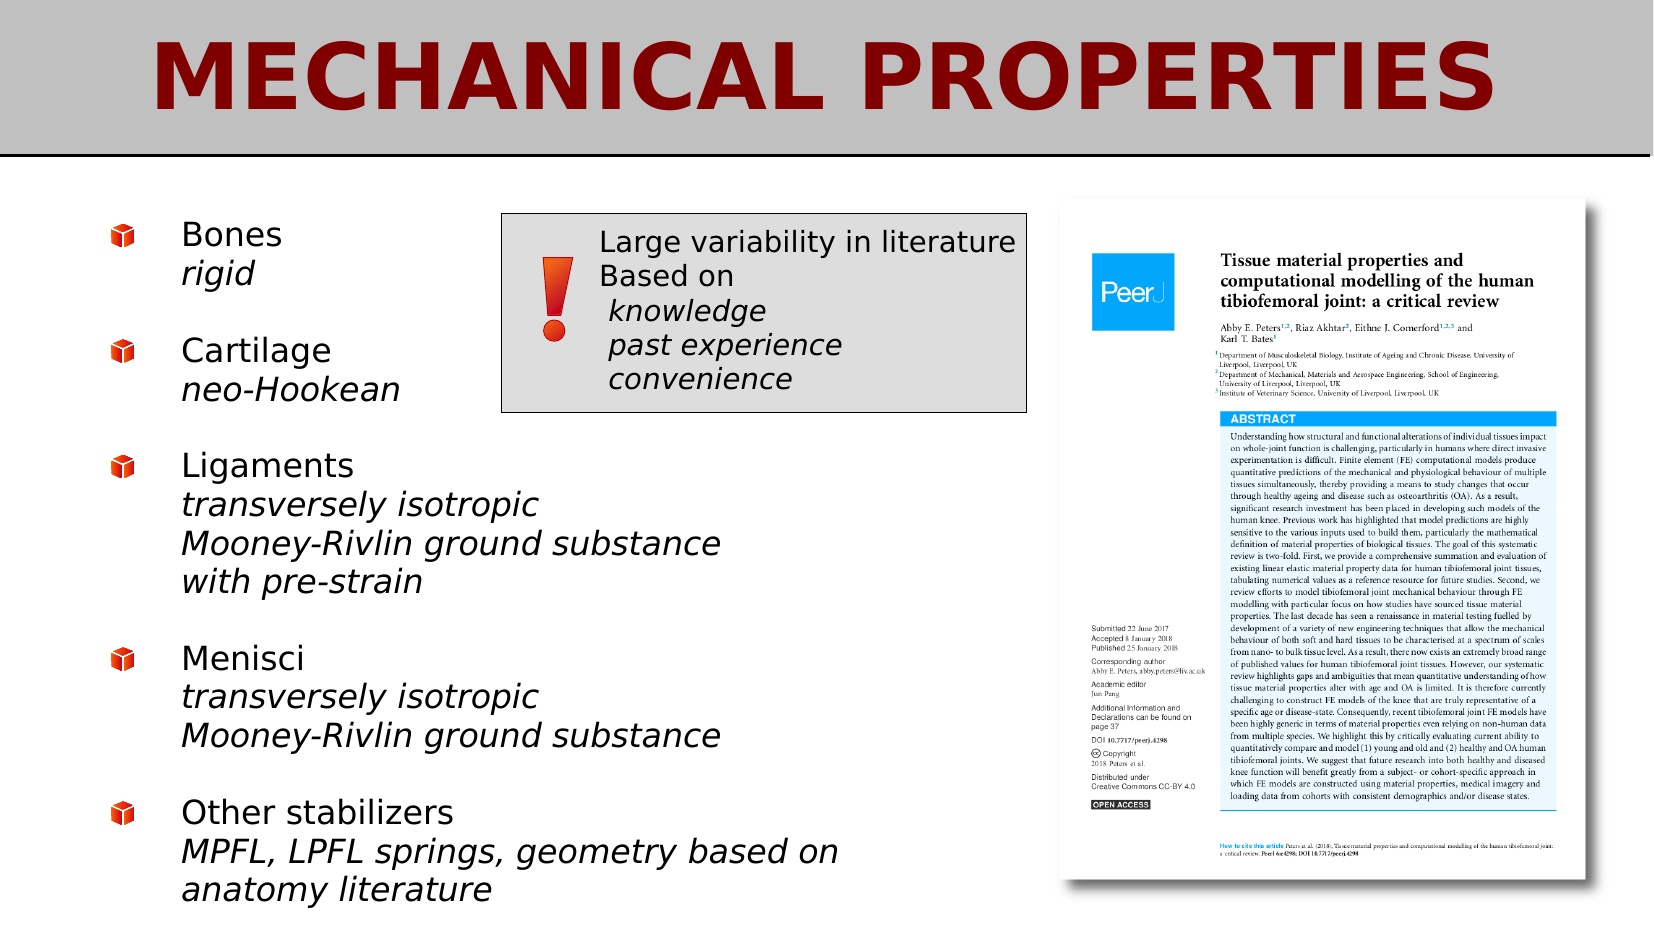

MECHANICAL PROPERTIES
Bones
rigid
Cartilage
neo-Hookean
Ligaments
transversely isotropic
Mooney-Rivlin ground substance
with pre-strain
Menisci
transversely isotropic
Mooney-Rivlin ground substance
Other stabilizers
MPFL, LPFL springs, geometry based on anatomy literature
Large variability in literature
Based on
 knowledge
 past experience
 convenience